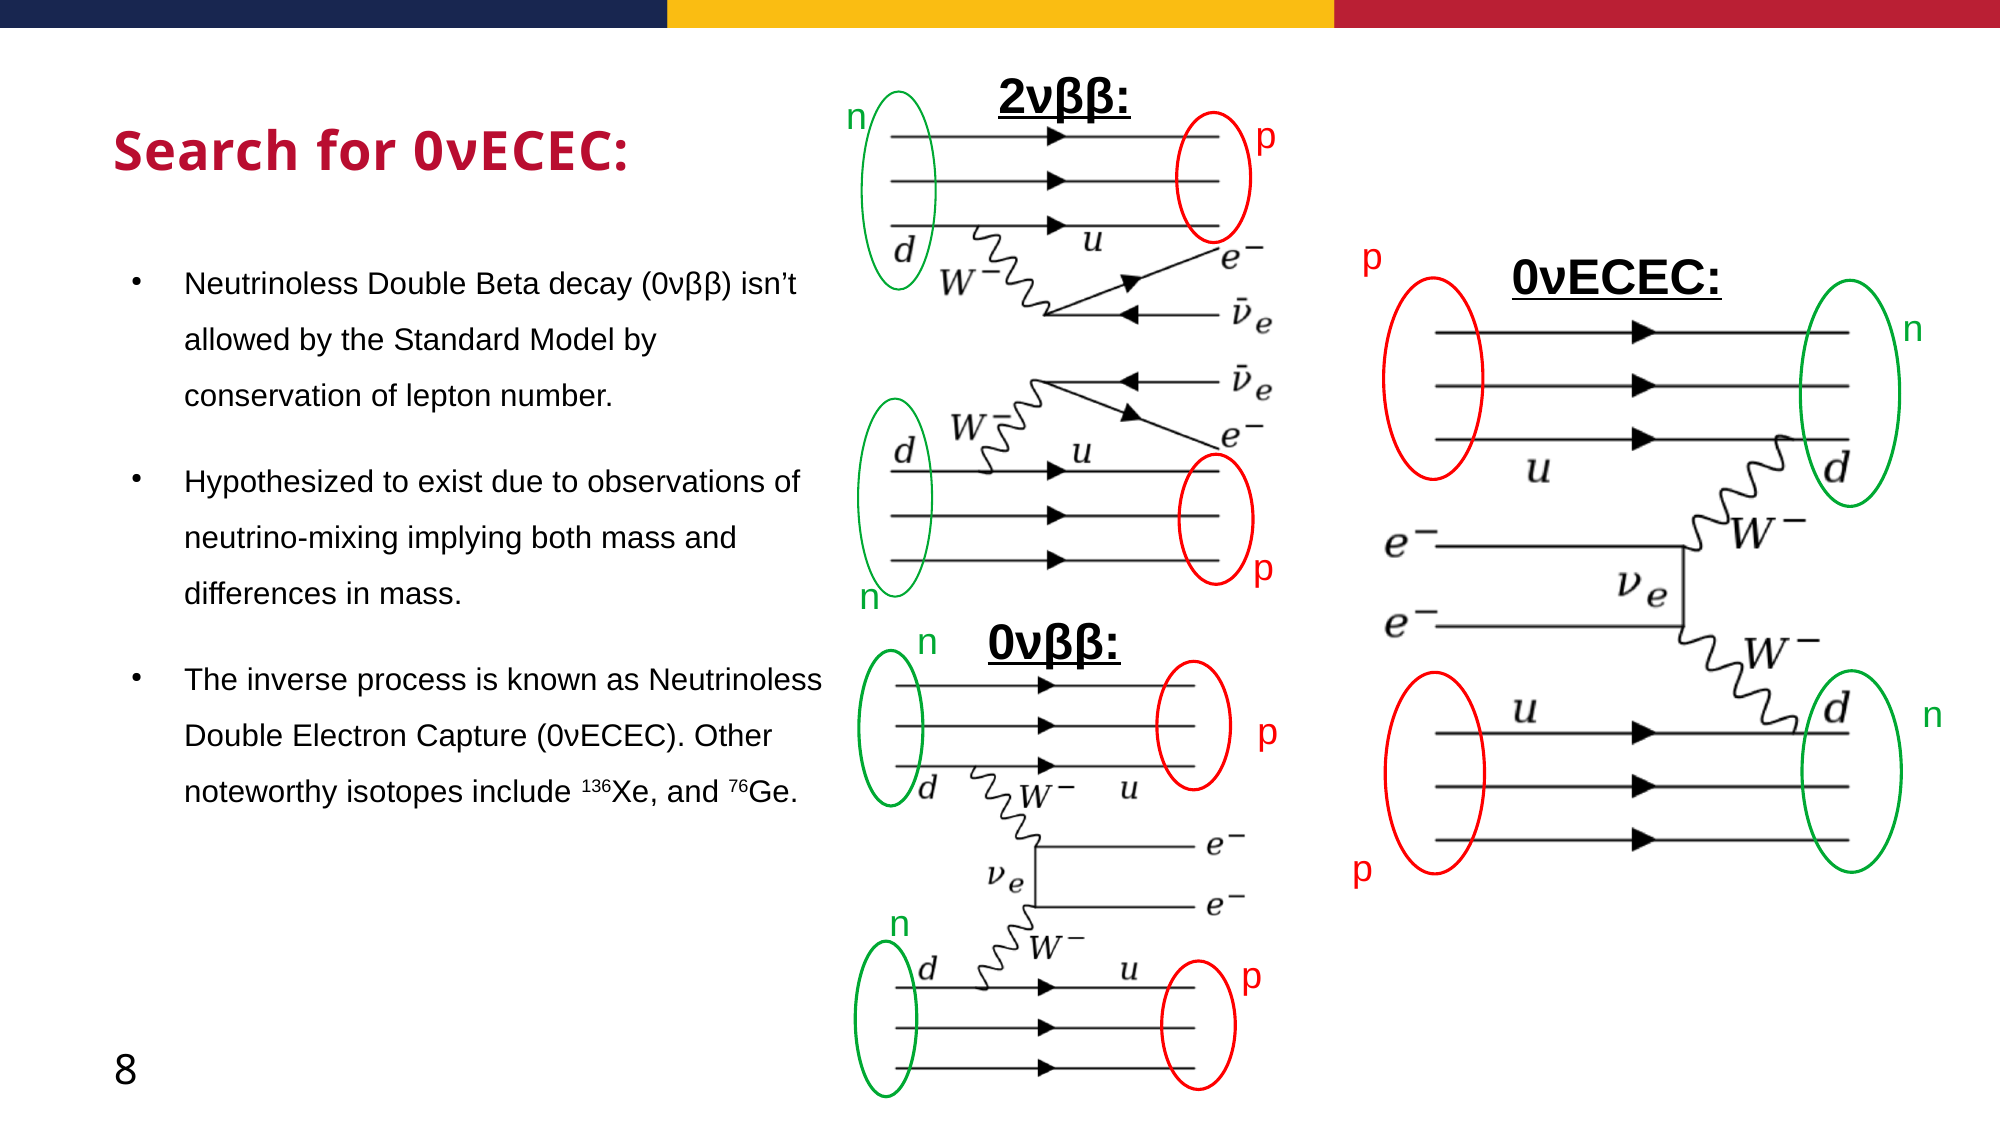

2νββ:
n
p
# Search for 0νECEC:
0νECEC:
p
Neutrinoless Double Beta decay (0νββ) isn’t allowed by the Standard Model by conservation of lepton number.
Hypothesized to exist due to observations of neutrino-mixing implying both mass and differences in mass.
The inverse process is known as Neutrinoless Double Electron Capture (0νECEC). Other noteworthy isotopes include 136Xe, and 76Ge.
n
p
n
0νββ:
n
n
p
p
n
p